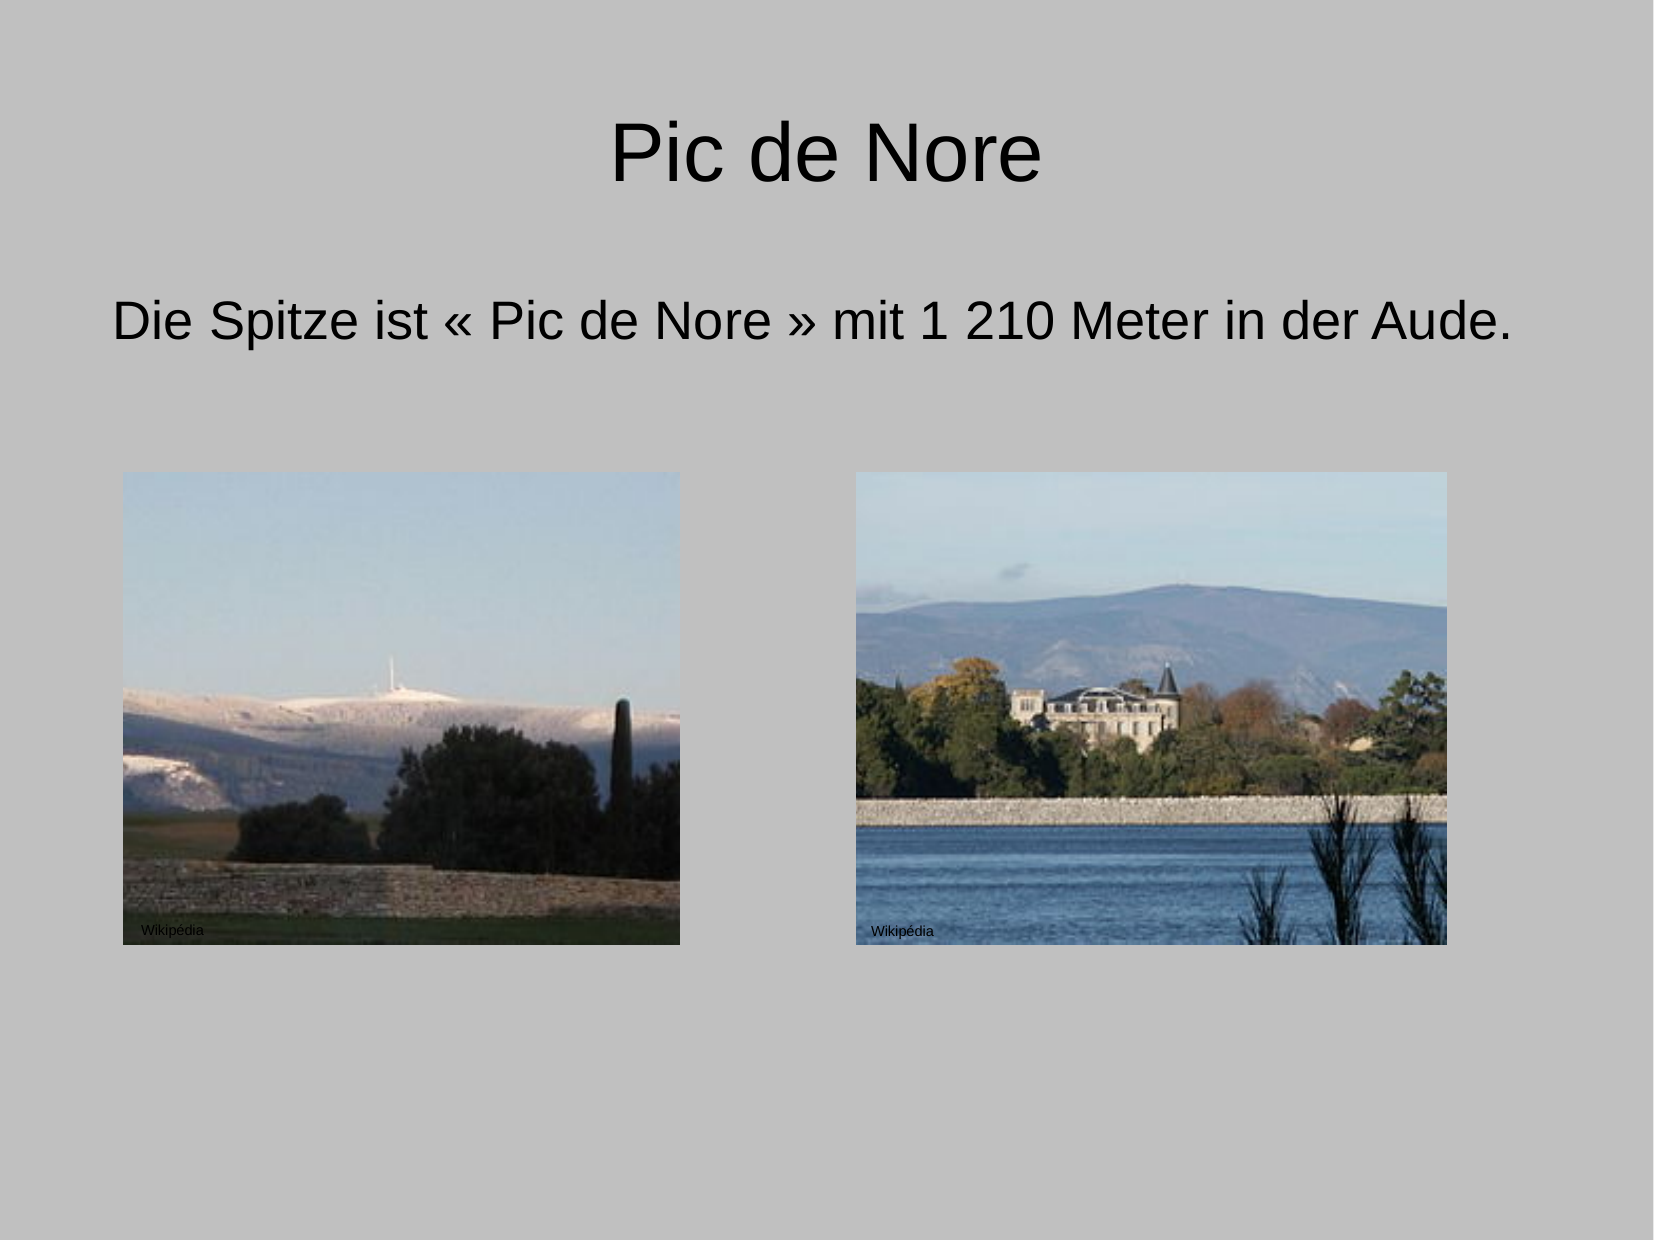

# Pic de Nore
 Die Spitze ist « Pic de Nore » mit 1 210 Meter in der Aude.
Wikipédia
Wikipédia